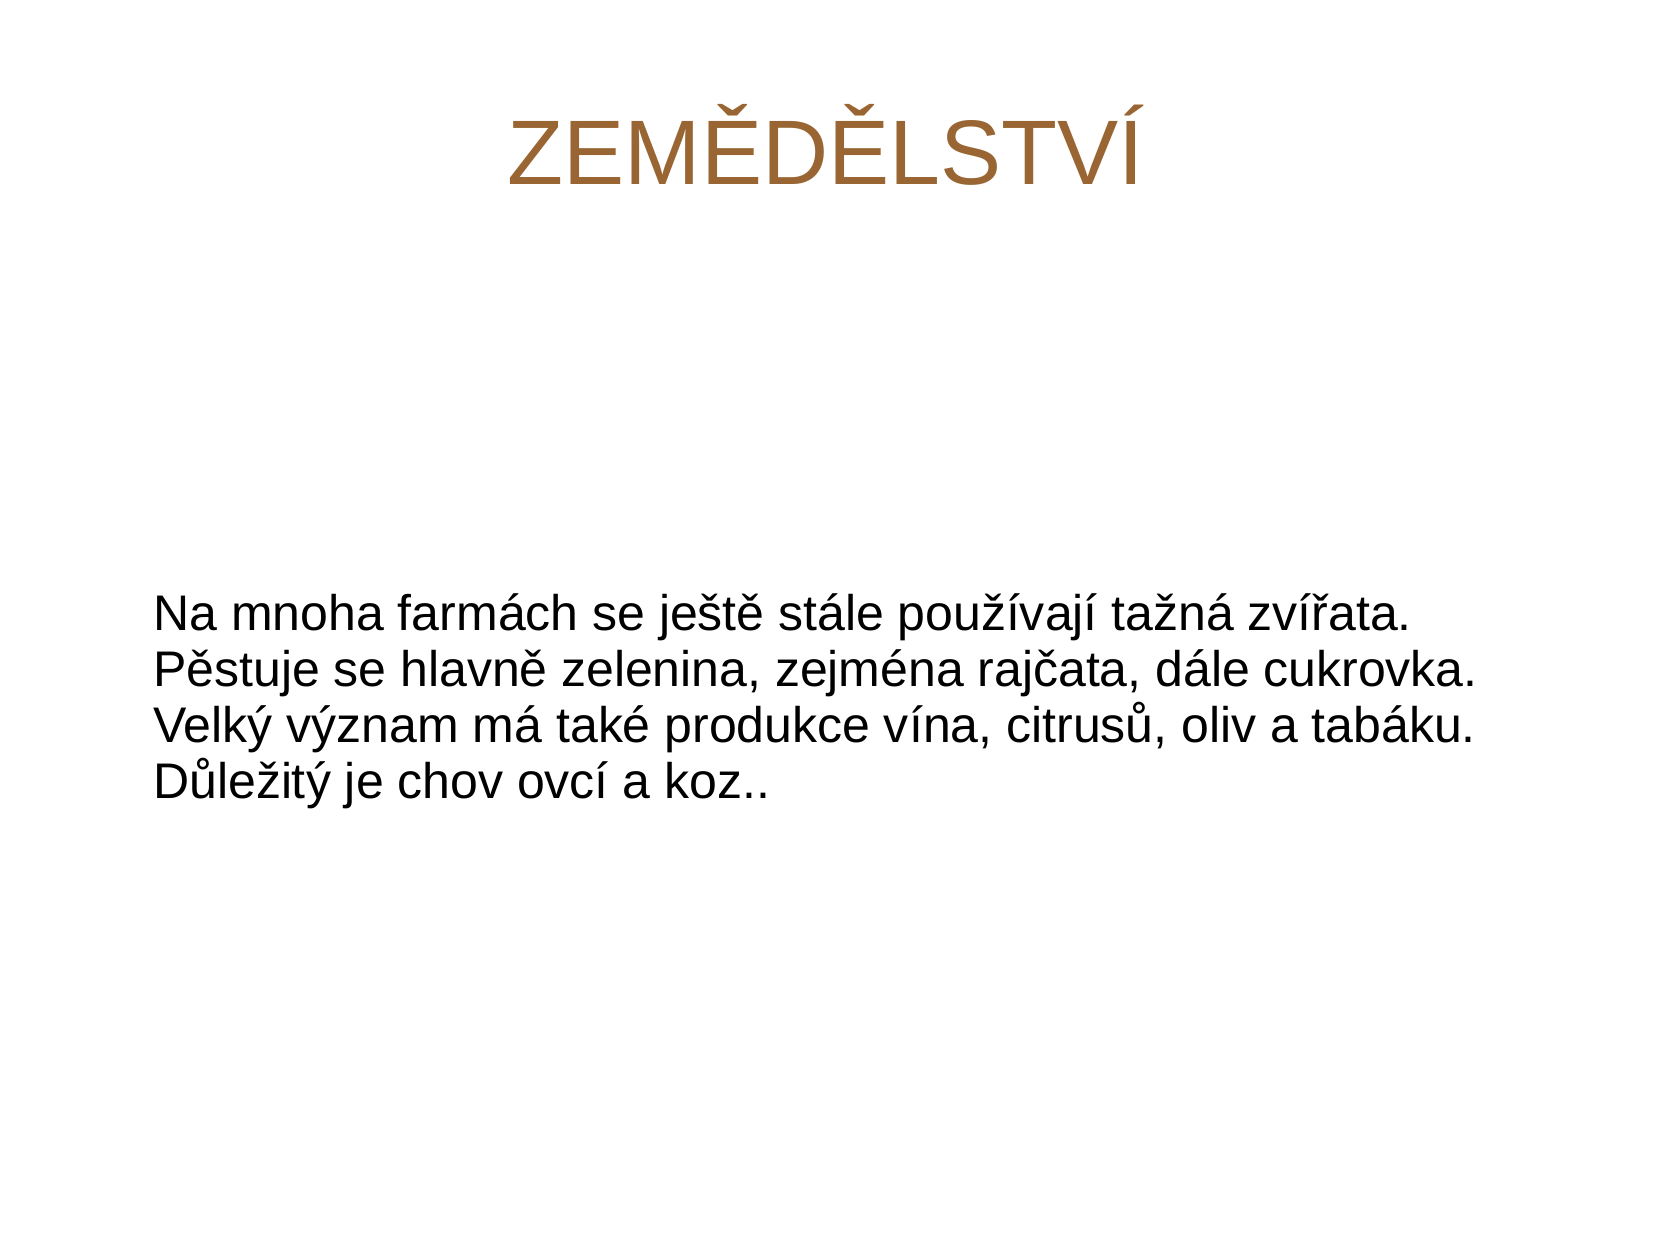

# ZEMĚDĚLSTVÍ
Na mnoha farmách se ještě stále používají tažná zvířata. Pěstuje se hlavně zelenina, zejména rajčata, dále cukrovka. Velký význam má také produkce vína, citrusů, oliv a tabáku. Důležitý je chov ovcí a koz..